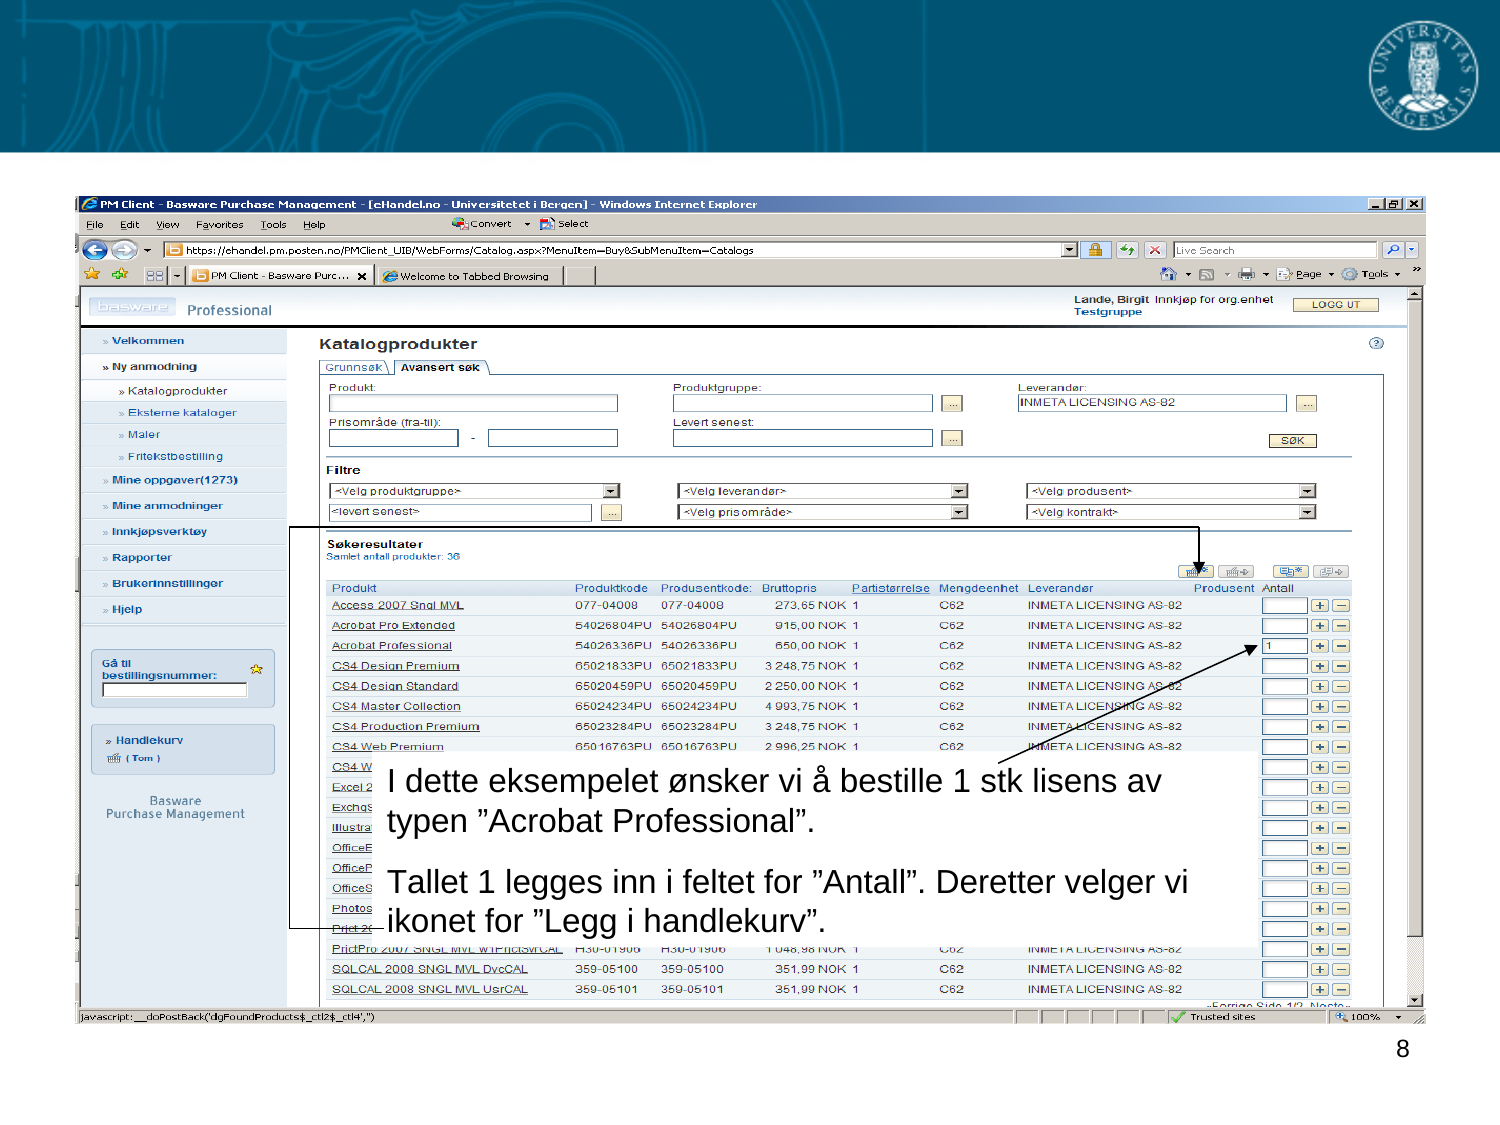

I dette eksempelet ønsker vi å bestille 1 stk lisens av typen ”Acrobat Professional”.
Tallet 1 legges inn i feltet for ”Antall”. Deretter velger vi ikonet for ”Legg i handlekurv”.